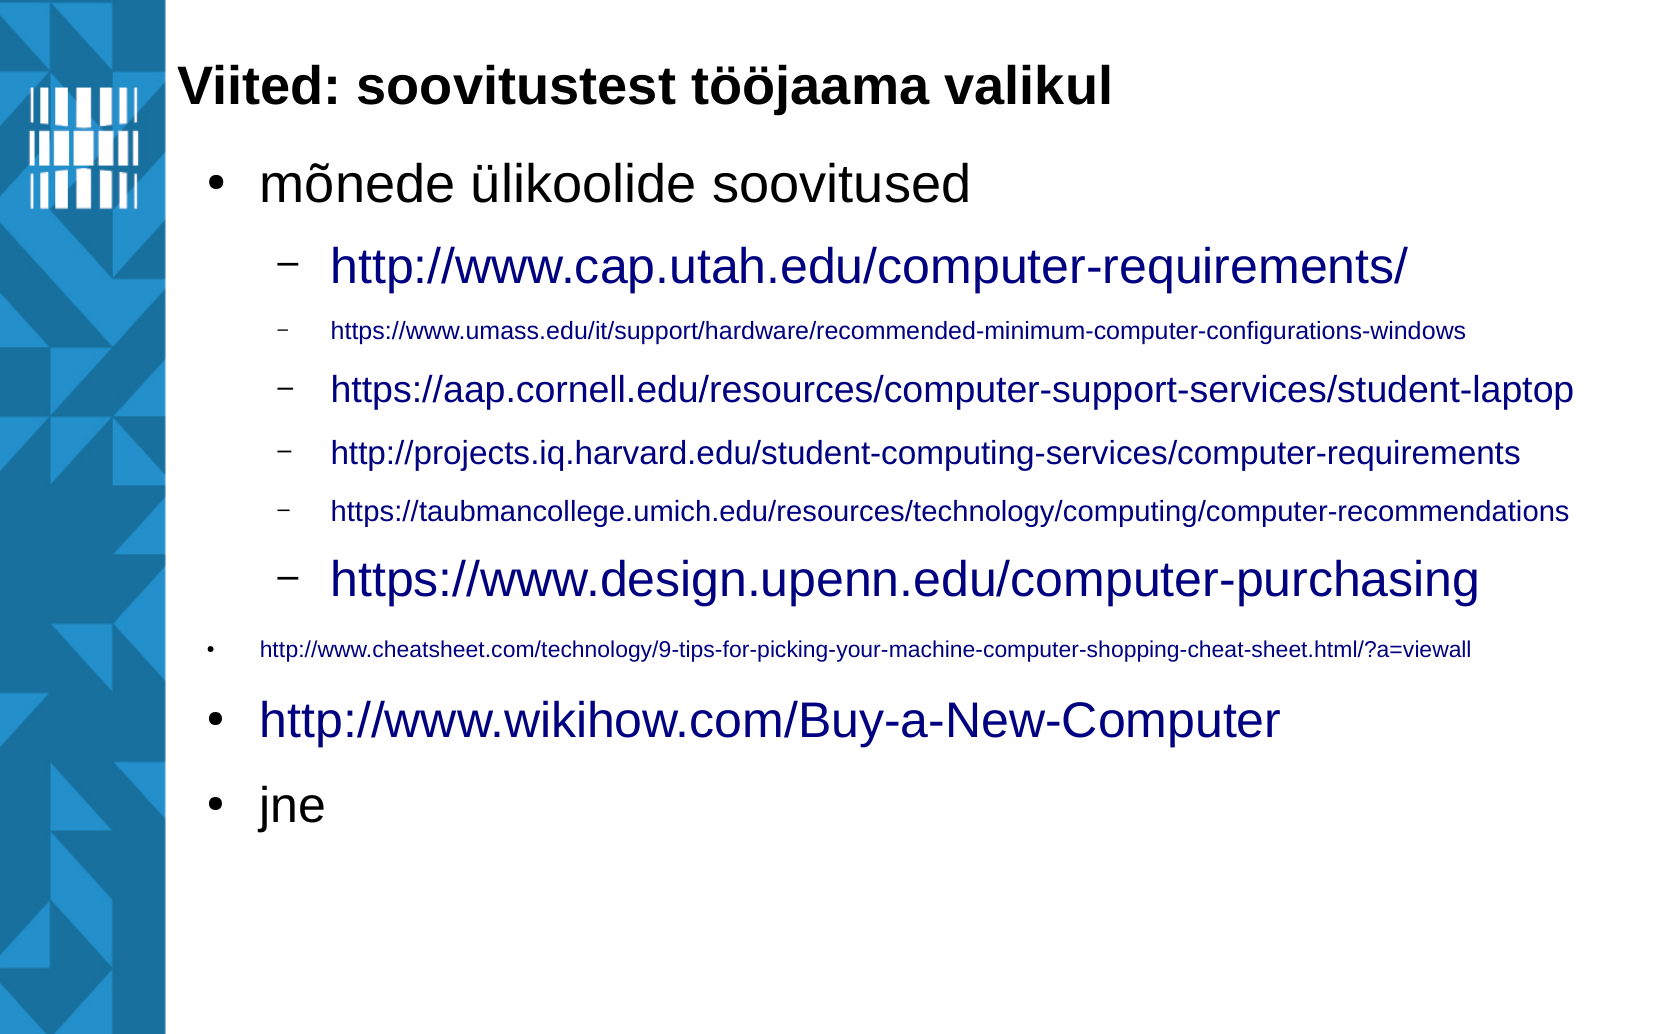

# Viited: soovitustest tööjaama valikul
mõnede ülikoolide soovitused
http://www.cap.utah.edu/computer-requirements/
https://www.umass.edu/it/support/hardware/recommended-minimum-computer-configurations-windows
https://aap.cornell.edu/resources/computer-support-services/student-laptop
http://projects.iq.harvard.edu/student-computing-services/computer-requirements
https://taubmancollege.umich.edu/resources/technology/computing/computer-recommendations
https://www.design.upenn.edu/computer-purchasing
http://www.cheatsheet.com/technology/9-tips-for-picking-your-machine-computer-shopping-cheat-sheet.html/?a=viewall
http://www.wikihow.com/Buy-a-New-Computer
jne